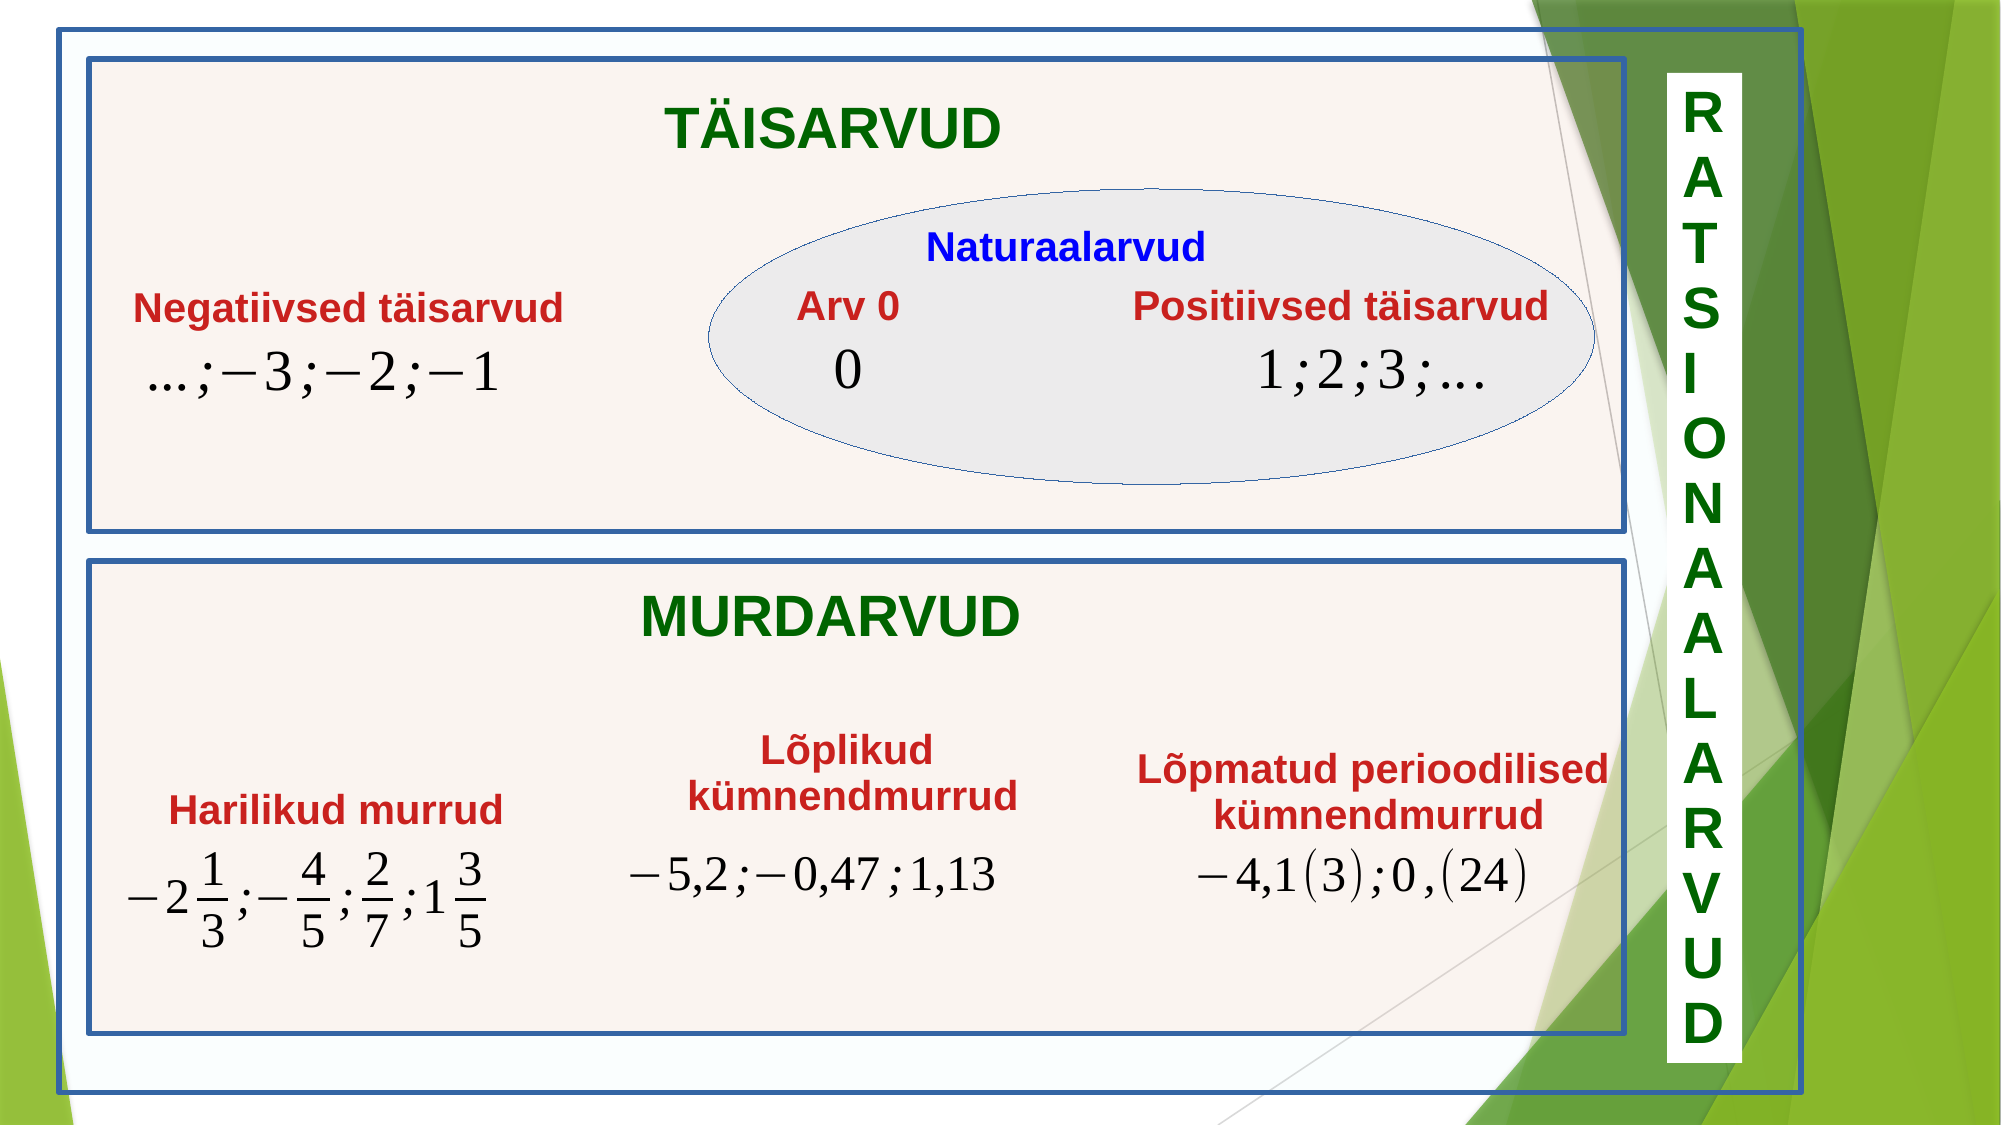

R
A
T
S
I
O
N
A
A
L
A
R
V
U
D
TÄISARVUD
Naturaalarvud
Arv 0
Positiivsed täisarvud
Negatiivsed täisarvud
MURDARVUD
Lõplikud
kümnendmurrud
Lõpmatud perioodilised
kümnendmurrud
Harilikud murrud